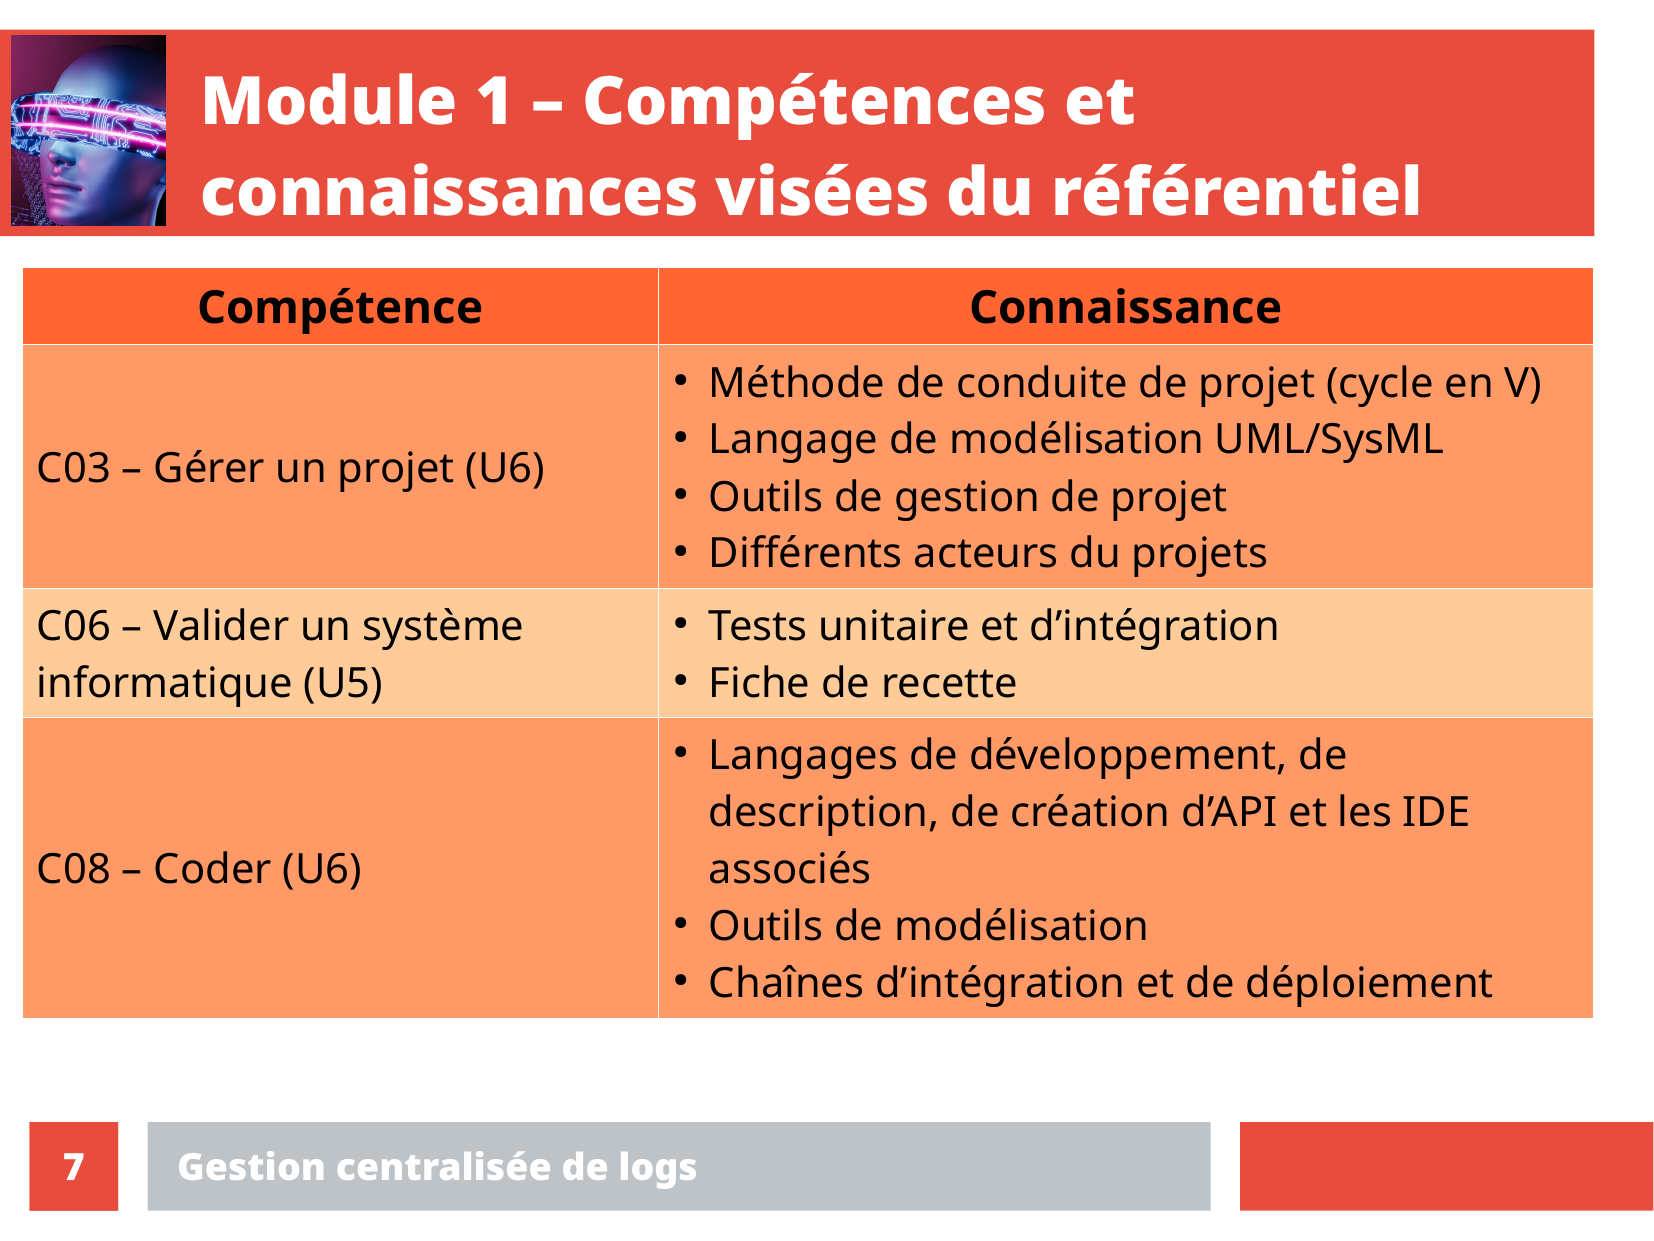

# Module 1 – Compétences et connaissances visées du référentiel
| Compétence | Connaissance |
| --- | --- |
| C03 – Gérer un projet (U6) | Méthode de conduite de projet (cycle en V) Langage de modélisation UML/SysML Outils de gestion de projet Différents acteurs du projets |
| C06 – Valider un système informatique (U5) | Tests unitaire et d’intégration Fiche de recette |
| C08 – Coder (U6) | Langages de développement, de description, de création d’API et les IDE associés Outils de modélisation Chaînes d’intégration et de déploiement |
7
Gestion centralisée de logs